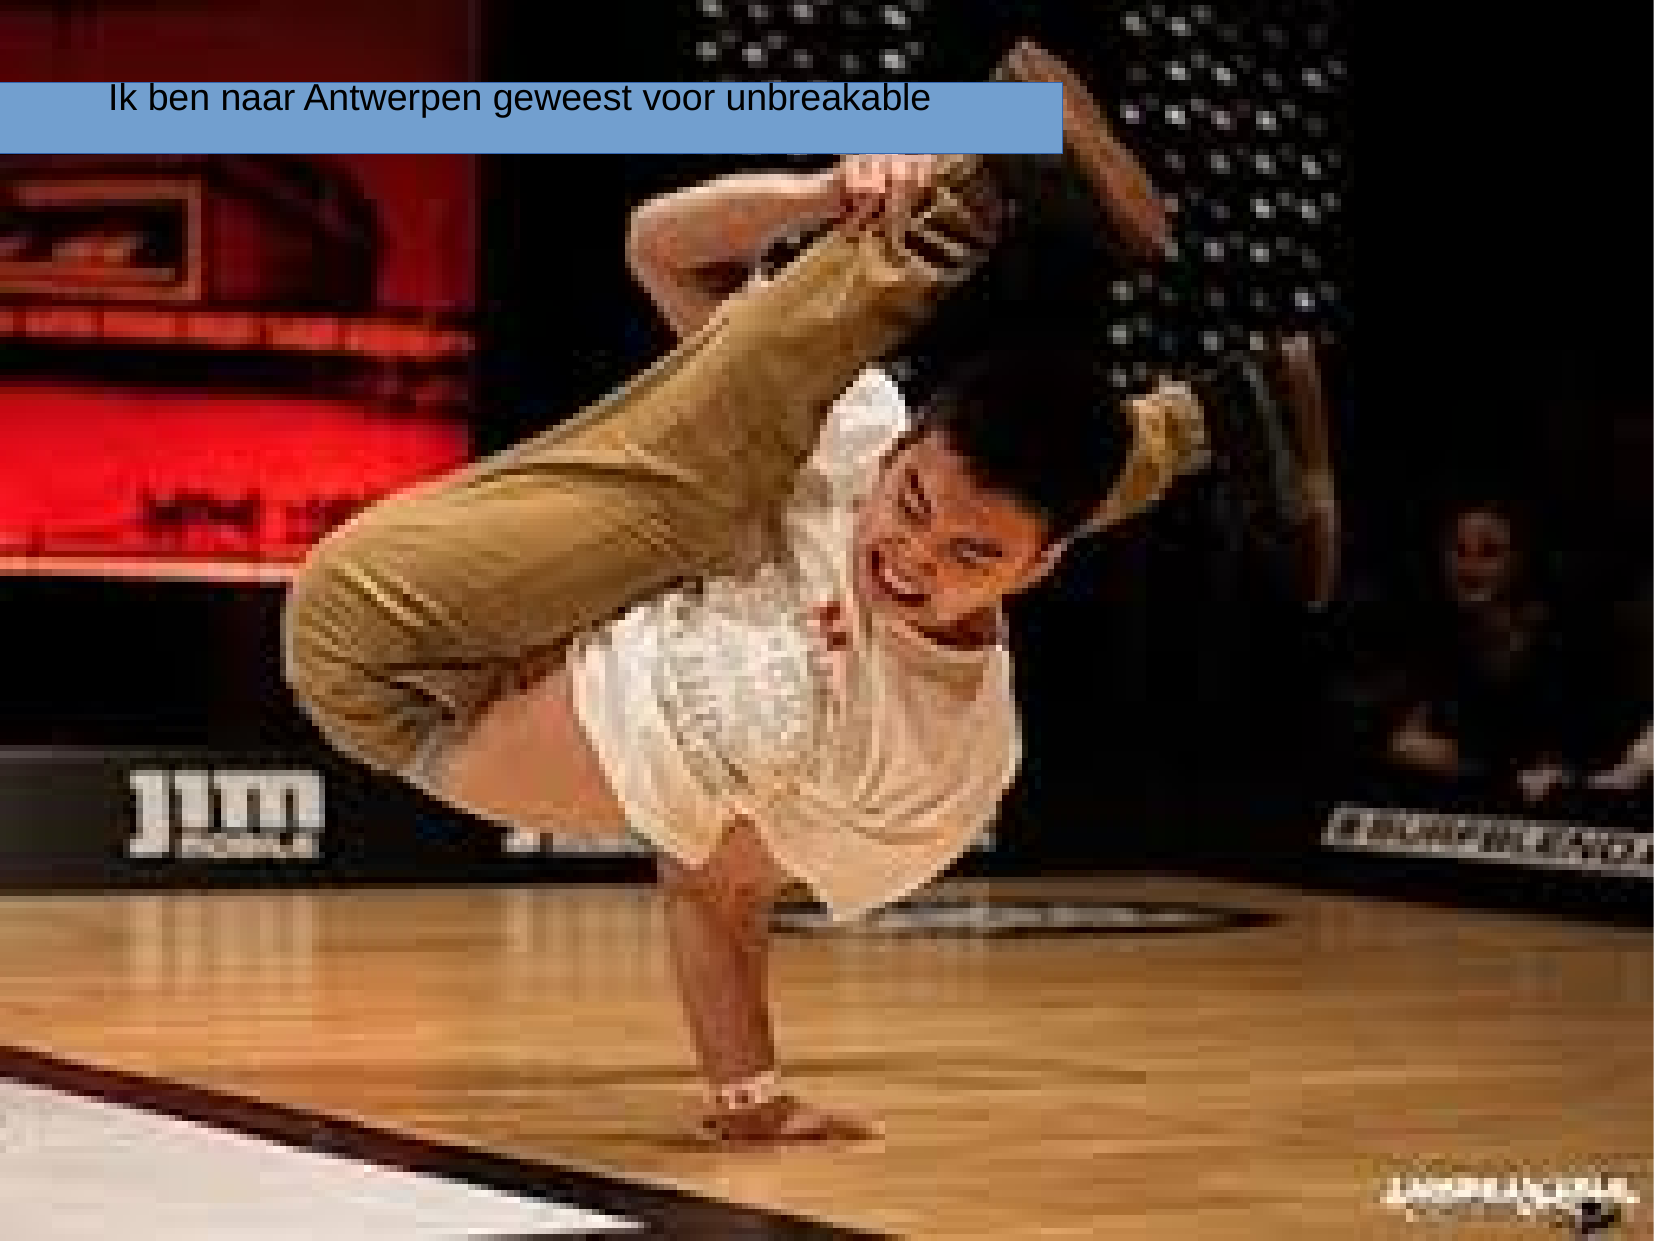

Ik ben naar Antwerpen geweest voor unbreakable